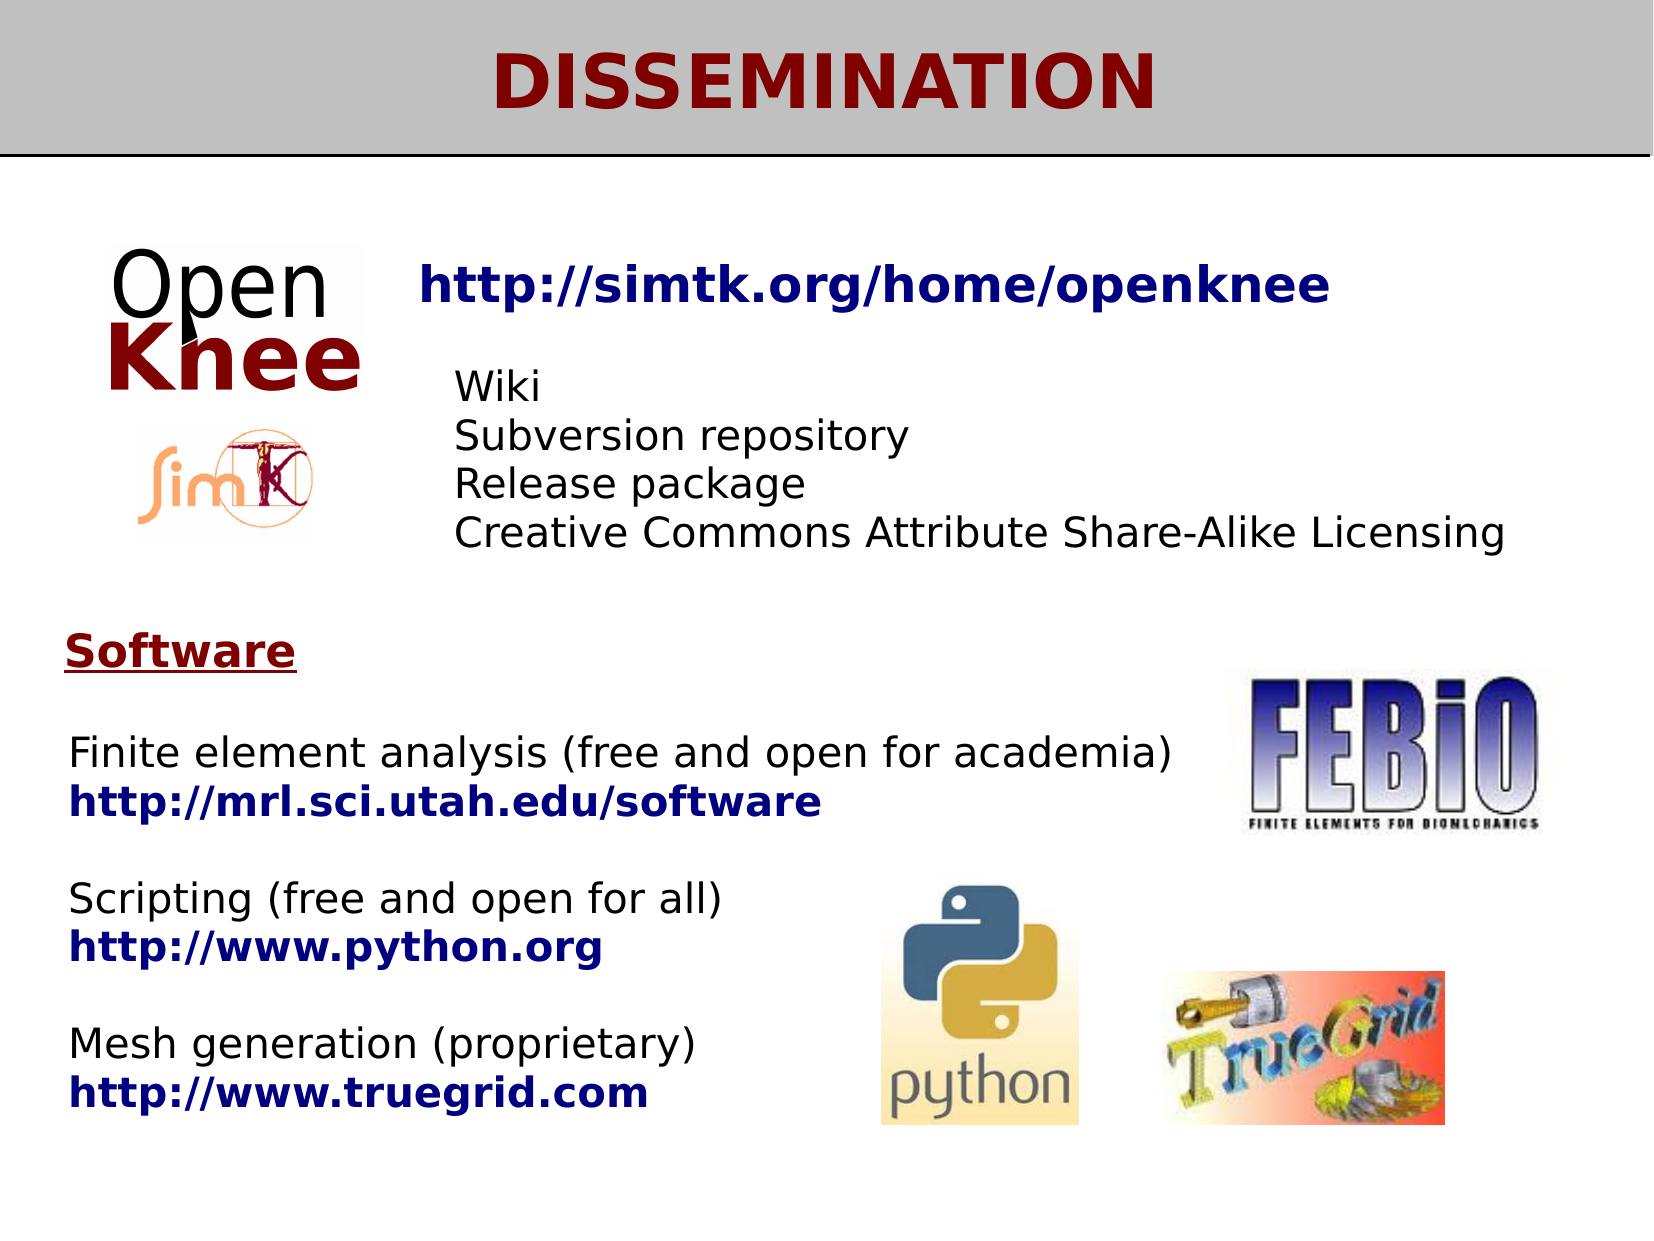

DISSEMINATION
http://simtk.org/home/openknee
Wiki
Subversion repository
Release package
Creative Commons Attribute Share-Alike Licensing
Software
Finite element analysis (free and open for academia)
http://mrl.sci.utah.edu/software
Scripting (free and open for all)
http://www.python.org
Mesh generation (proprietary)
http://www.truegrid.com